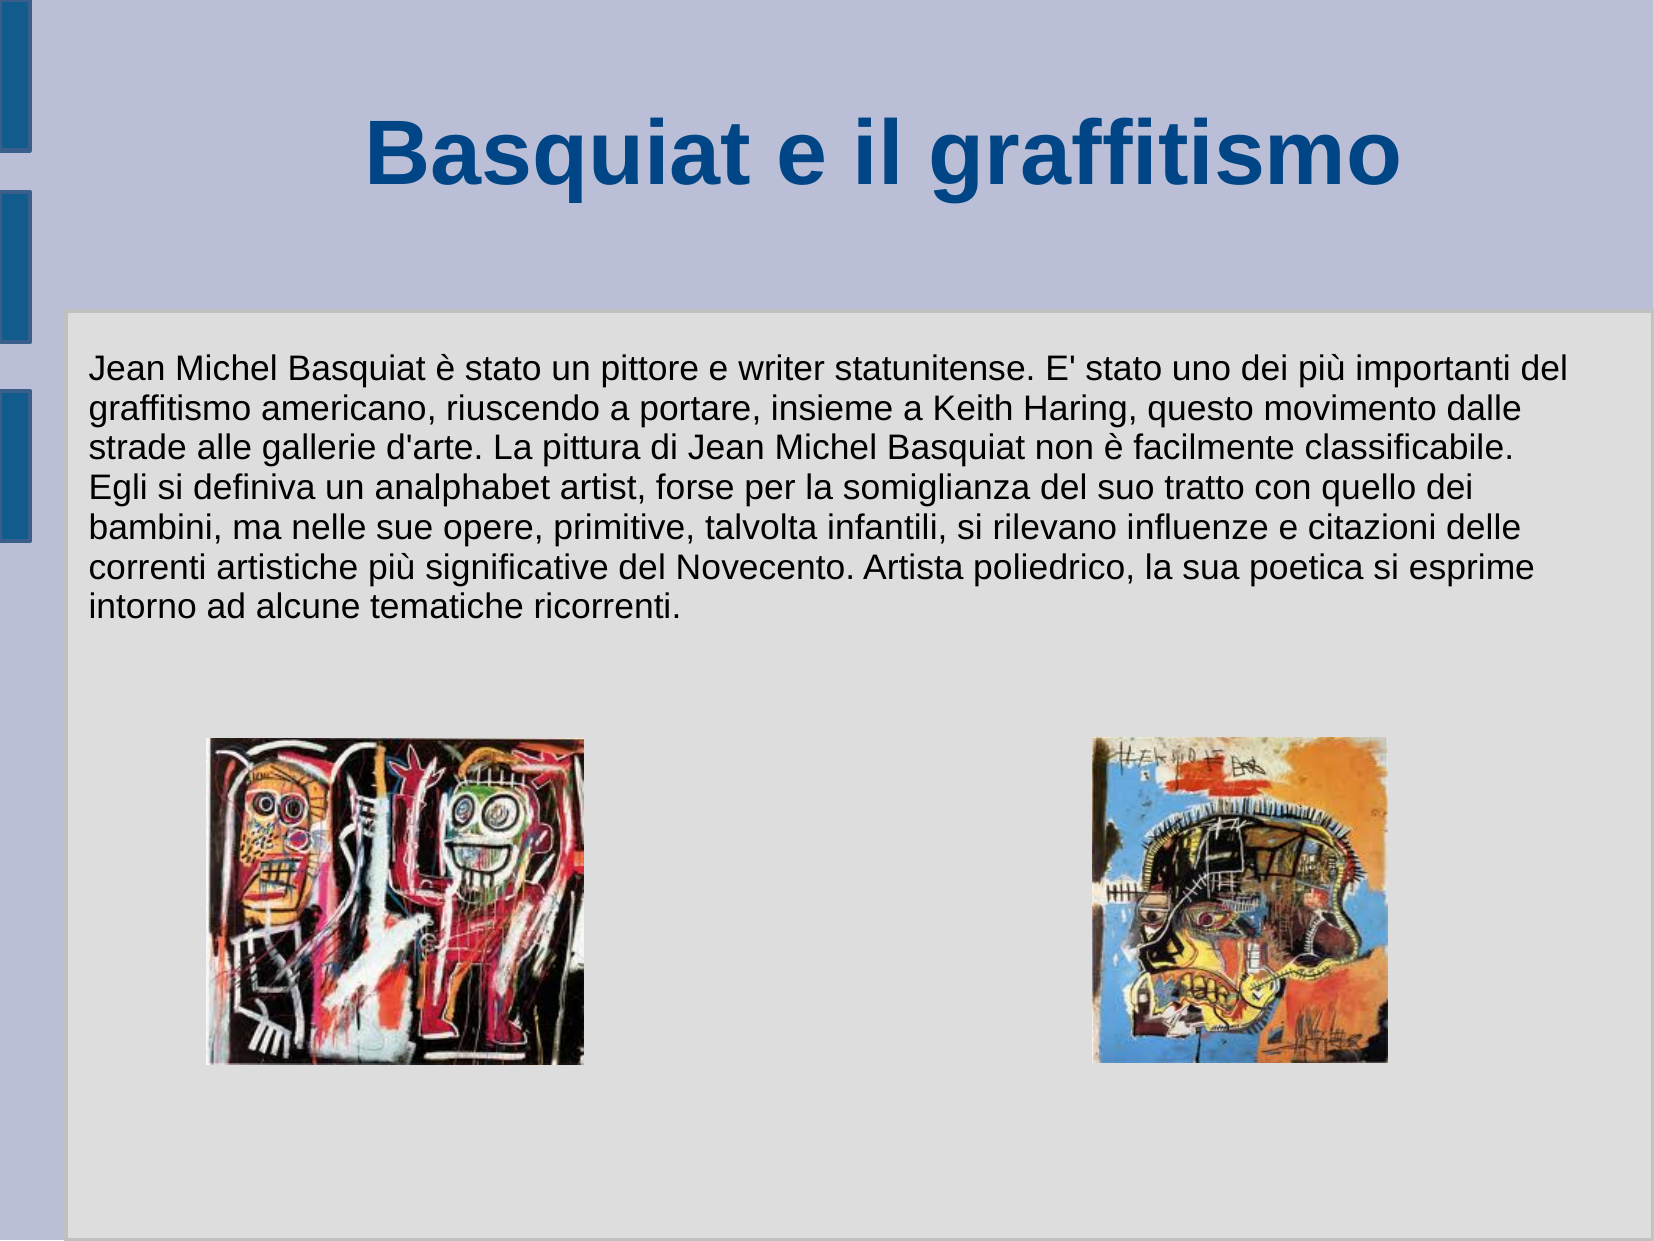

# Basquiat e il graffitismo
Jean Michel Basquiat è stato un pittore e writer statunitense. E' stato uno dei più importanti del graffitismo americano, riuscendo a portare, insieme a Keith Haring, questo movimento dalle strade alle gallerie d'arte. La pittura di Jean Michel Basquiat non è facilmente classificabile. Egli si definiva un analphabet artist, forse per la somiglianza del suo tratto con quello dei bambini, ma nelle sue opere, primitive, talvolta infantili, si rilevano influenze e citazioni delle correnti artistiche più significative del Novecento. Artista poliedrico, la sua poetica si esprime intorno ad alcune tematiche ricorrenti.